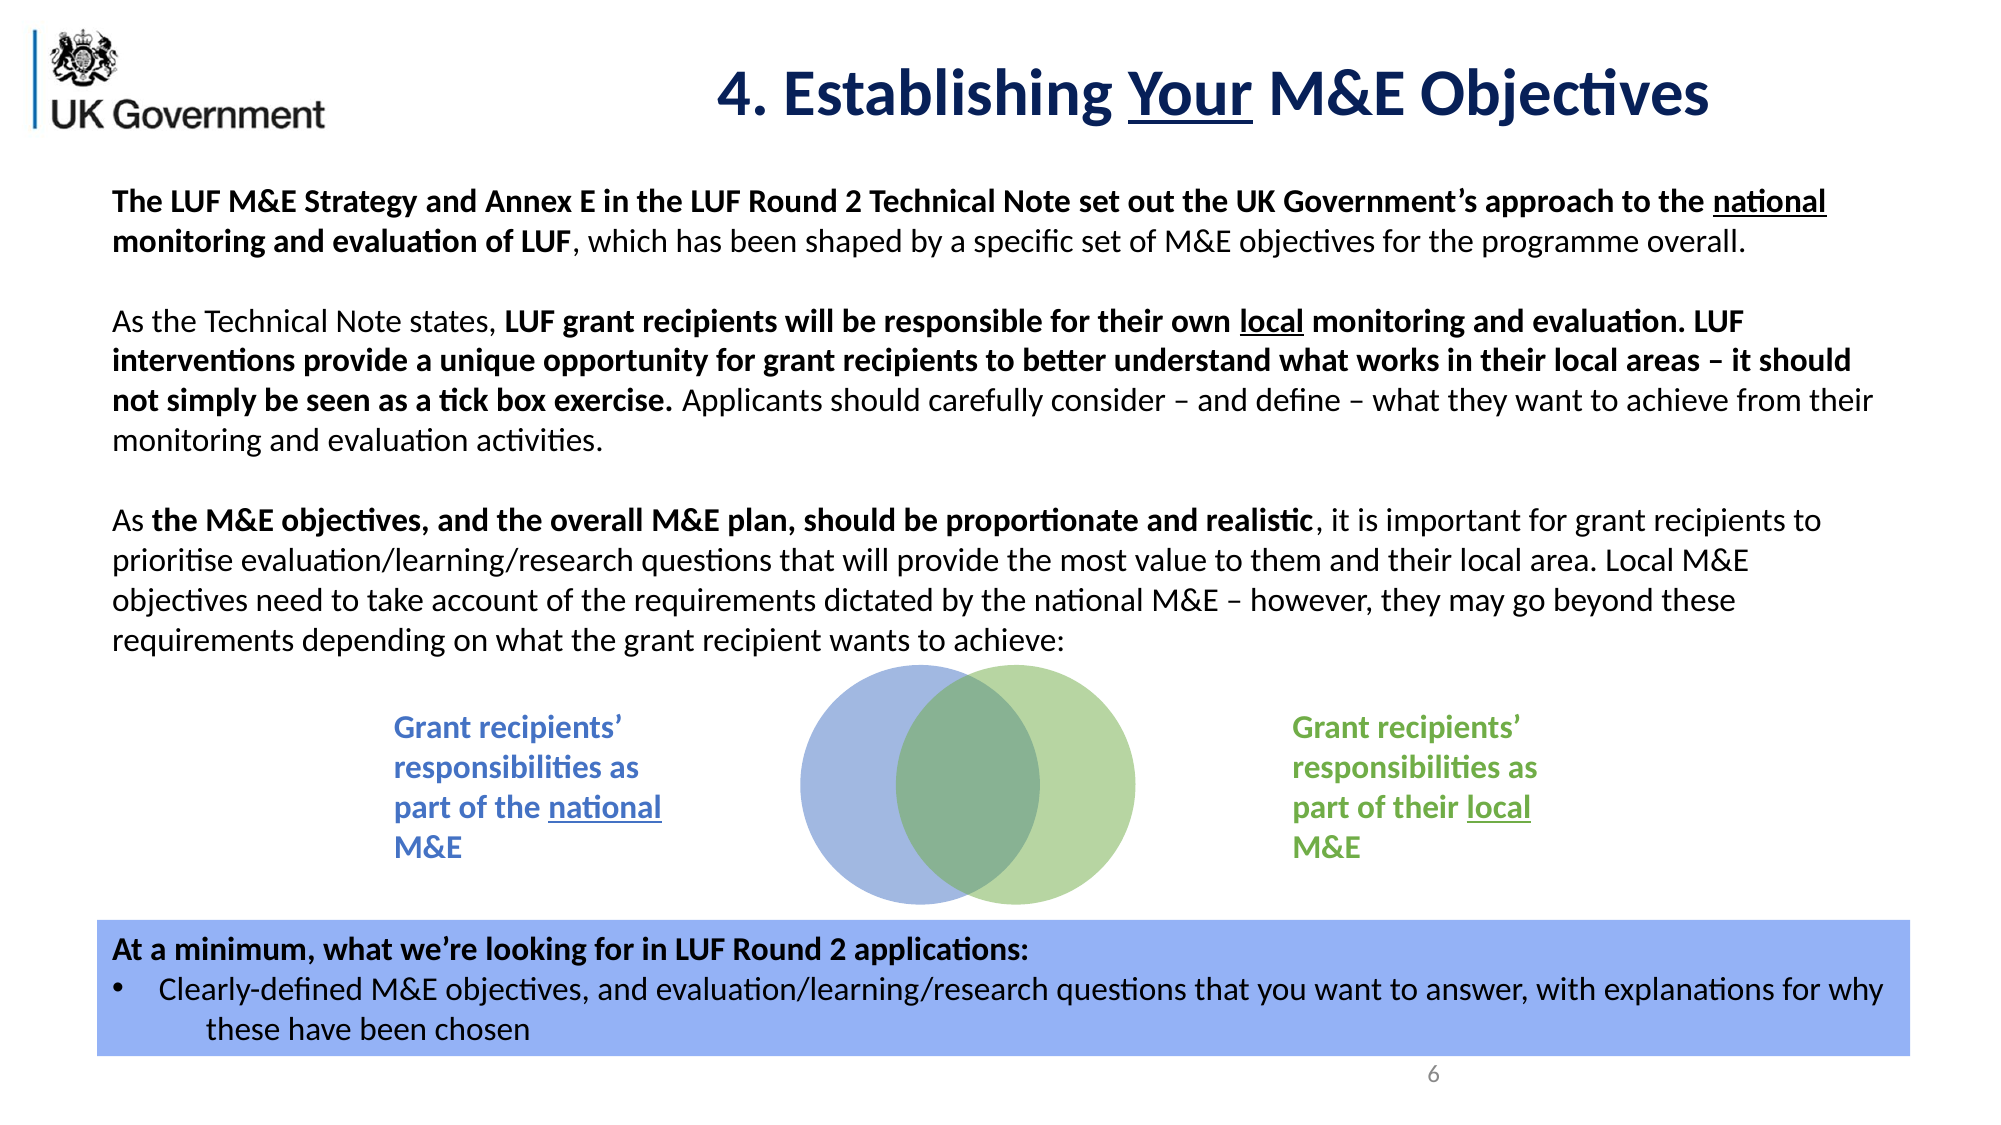

4. Establishing Your M&E Objectives
The LUF M&E Strategy and Annex E in the LUF Round 2 Technical Note set out the UK Government’s approach to the national monitoring and evaluation of LUF, which has been shaped by a specific set of M&E objectives for the programme overall.
As the Technical Note states, LUF grant recipients will be responsible for their own local monitoring and evaluation. LUF interventions provide a unique opportunity for grant recipients to better understand what works in their local areas – it should not simply be seen as a tick box exercise. Applicants should carefully consider – and define – what they want to achieve from their monitoring and evaluation activities.
As the M&E objectives, and the overall M&E plan, should be proportionate and realistic, it is important for grant recipients to prioritise evaluation/learning/research questions that will provide the most value to them and their local area. Local M&E objectives need to take account of the requirements dictated by the national M&E – however, they may go beyond these requirements depending on what the grant recipient wants to achieve:
Grant recipients’ responsibilities as part of the national M&E
Grant recipients’ responsibilities as part of their local M&E
At a minimum, what we’re looking for in LUF Round 2 applications:
Clearly-defined M&E objectives, and evaluation/learning/research questions that you want to answer, with explanations for why these have been chosen